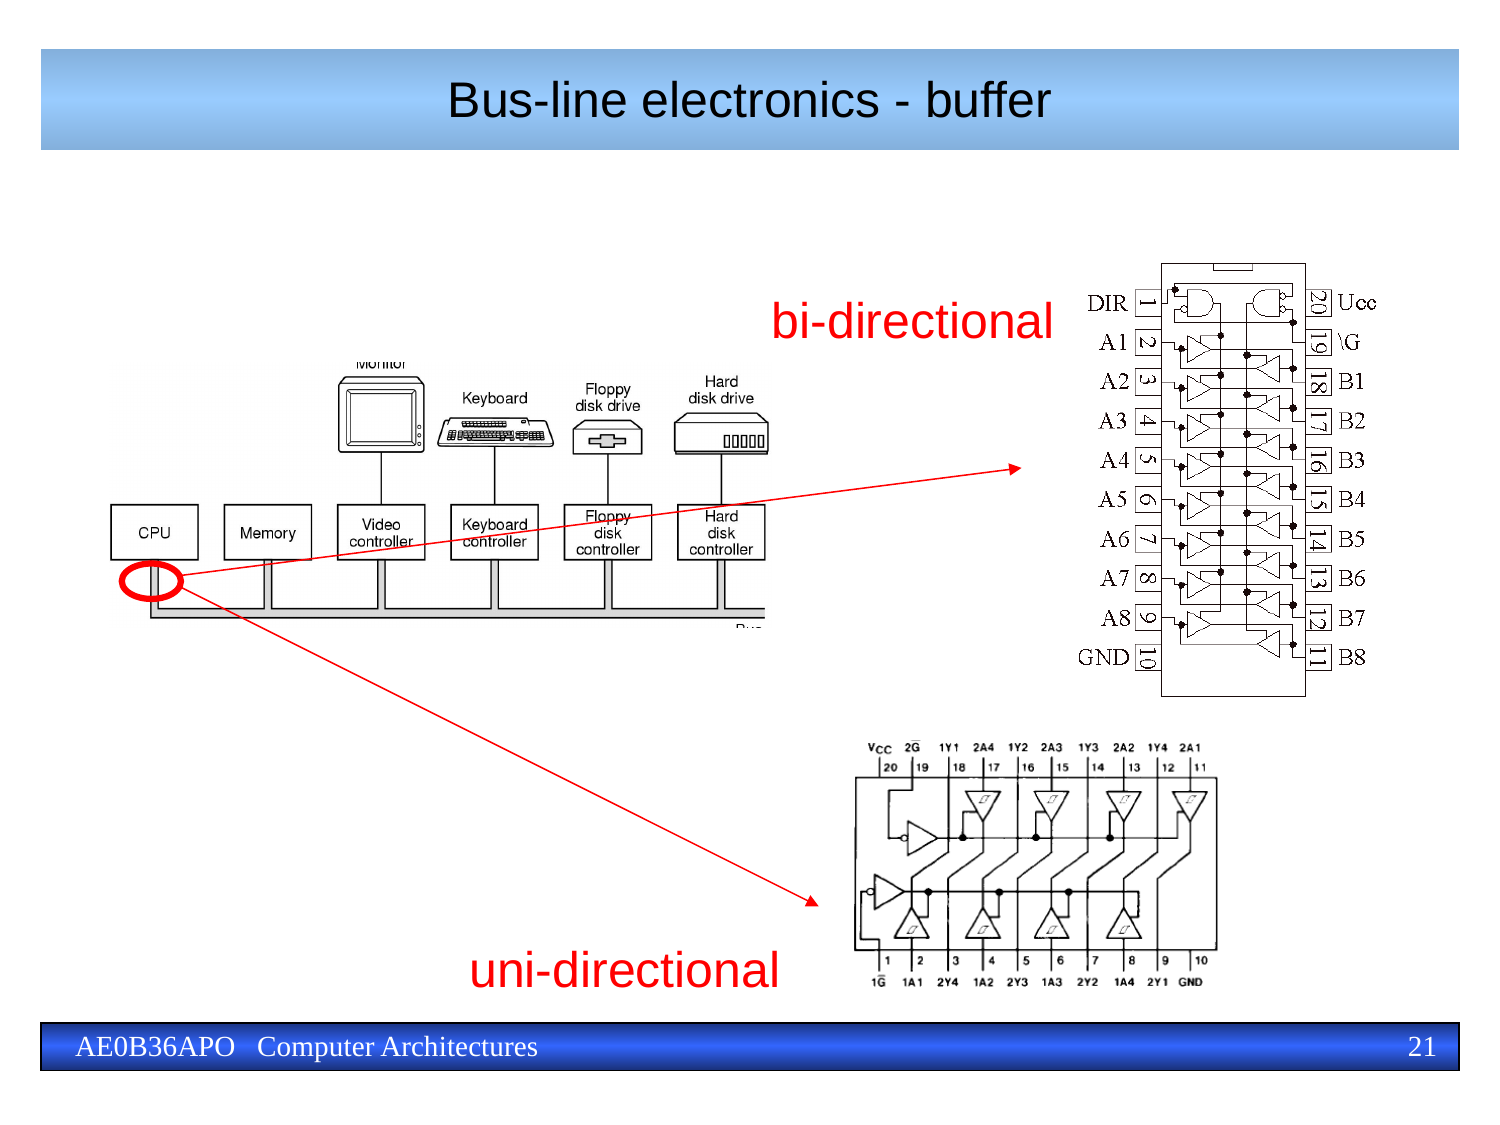

# Bus-line electronics - buffer
bi-directional
uni-directional
AE0B36APO Computer Architectures
21